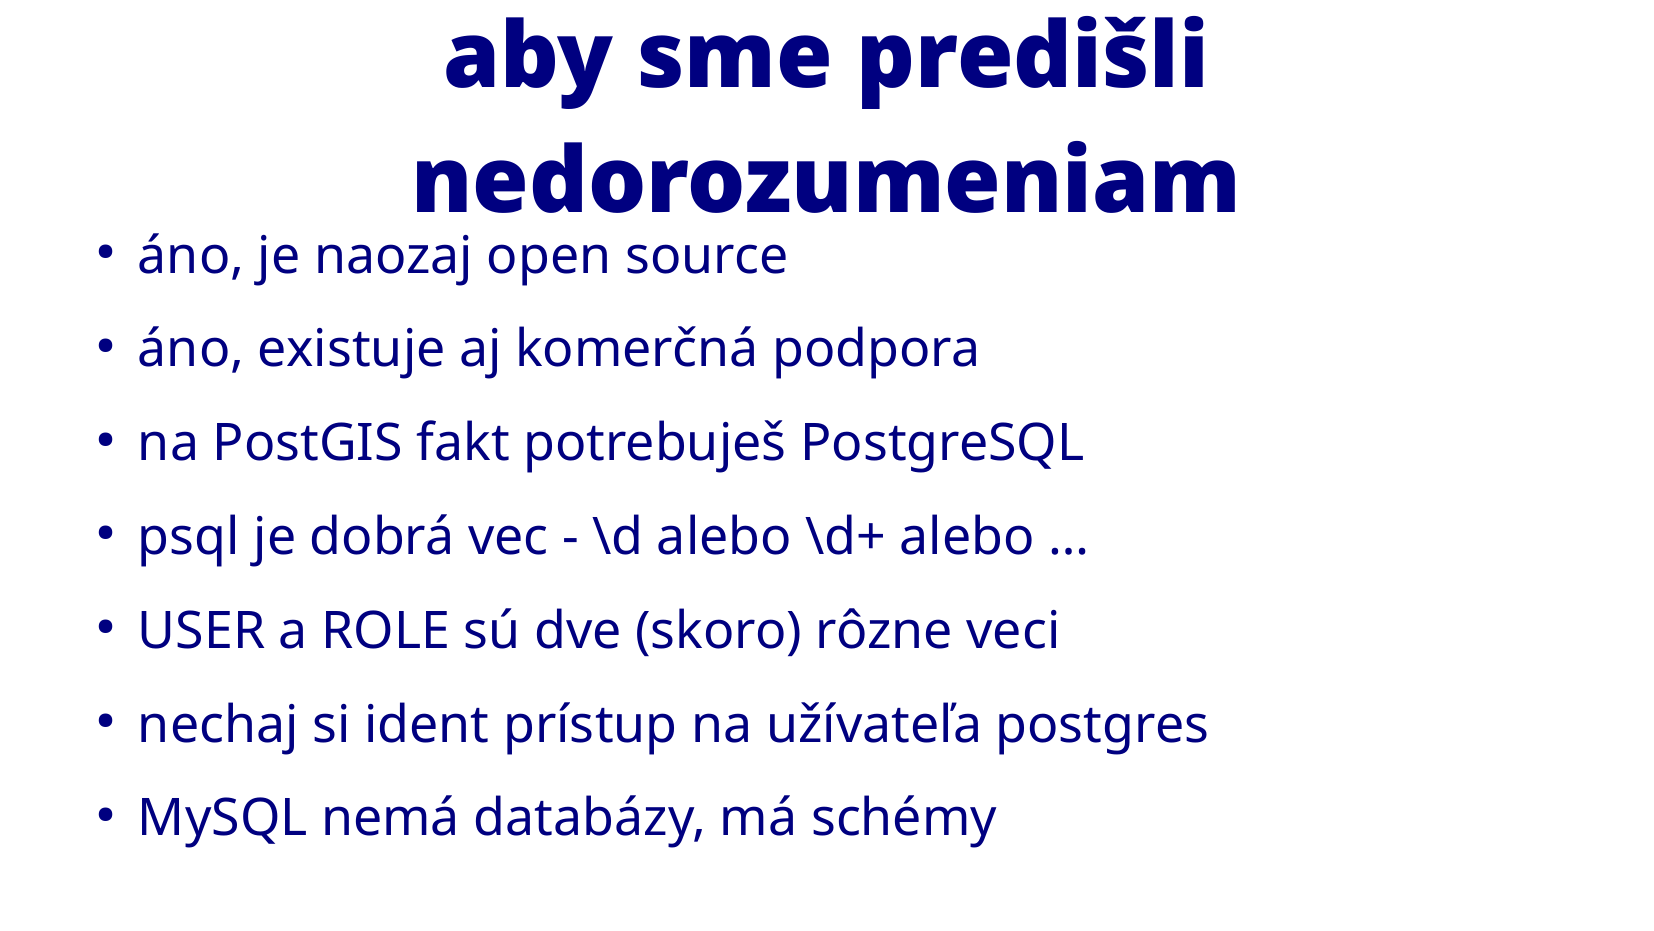

# aby sme predišli nedorozumeniam
áno, je naozaj open source
áno, existuje aj komerčná podpora
na PostGIS fakt potrebuješ PostgreSQL
psql je dobrá vec - \d alebo \d+ alebo …
USER a ROLE sú dve (skoro) rôzne veci
nechaj si ident prístup na užívateľa postgres
MySQL nemá databázy, má schémy